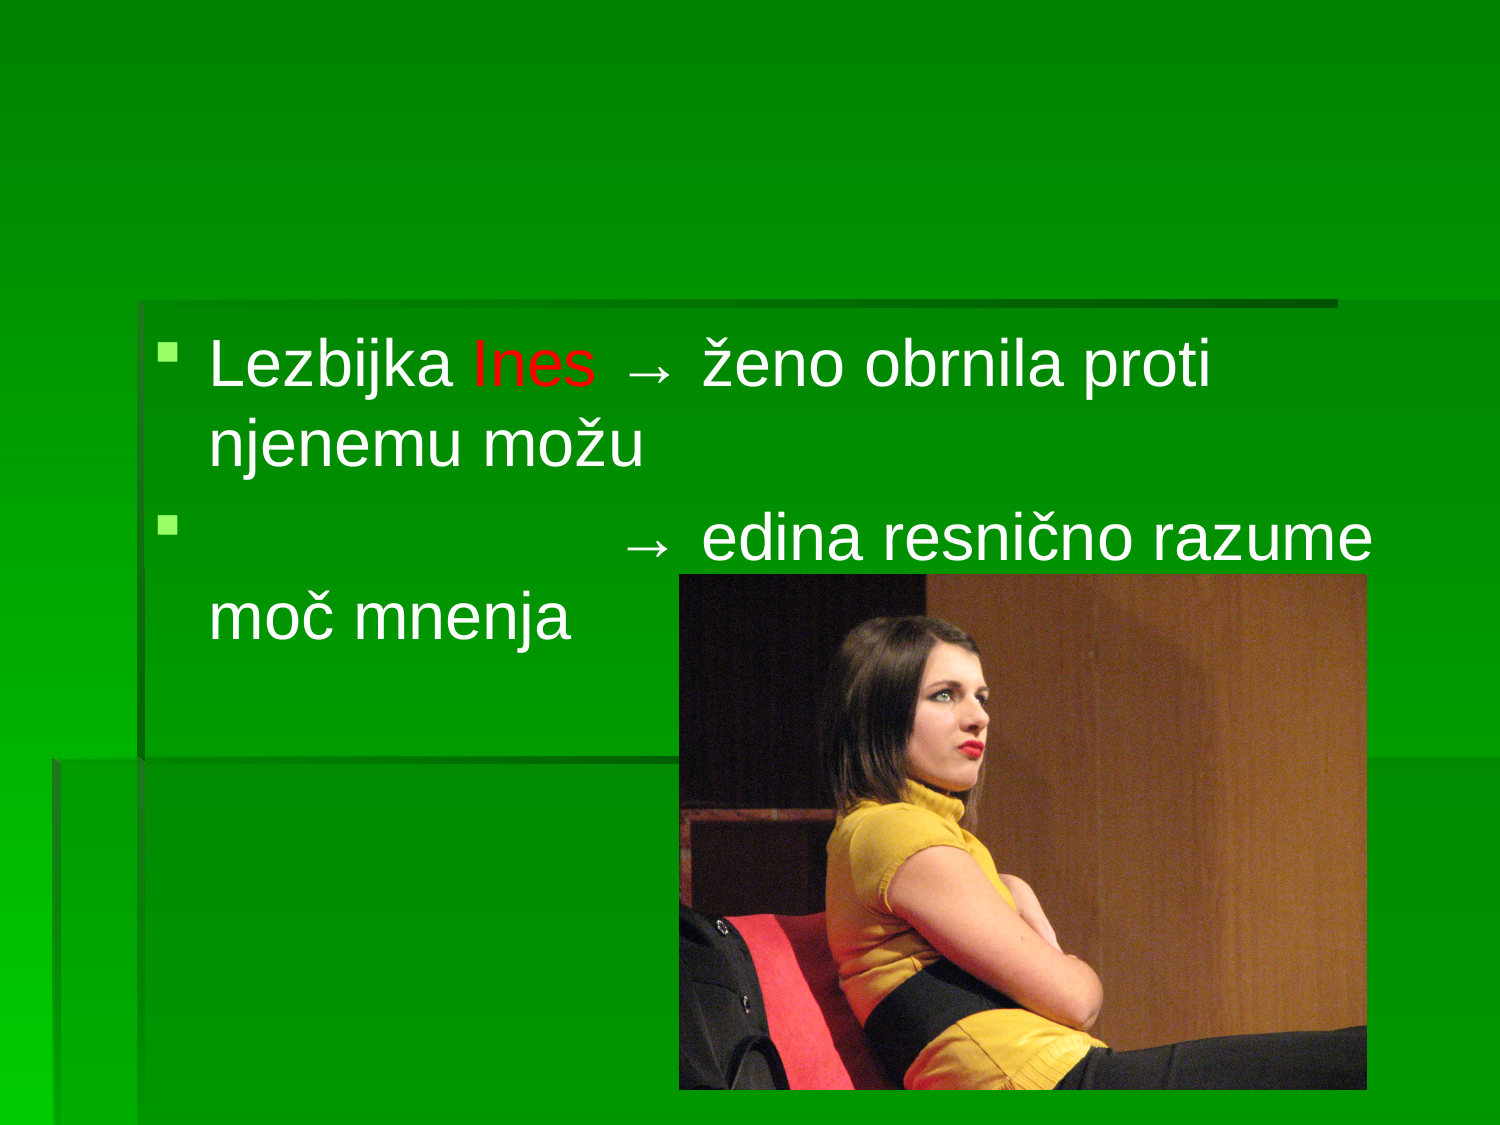

#
Lezbijka Ines → ženo obrnila proti njenemu možu
 → edina resnično razume moč mnenja